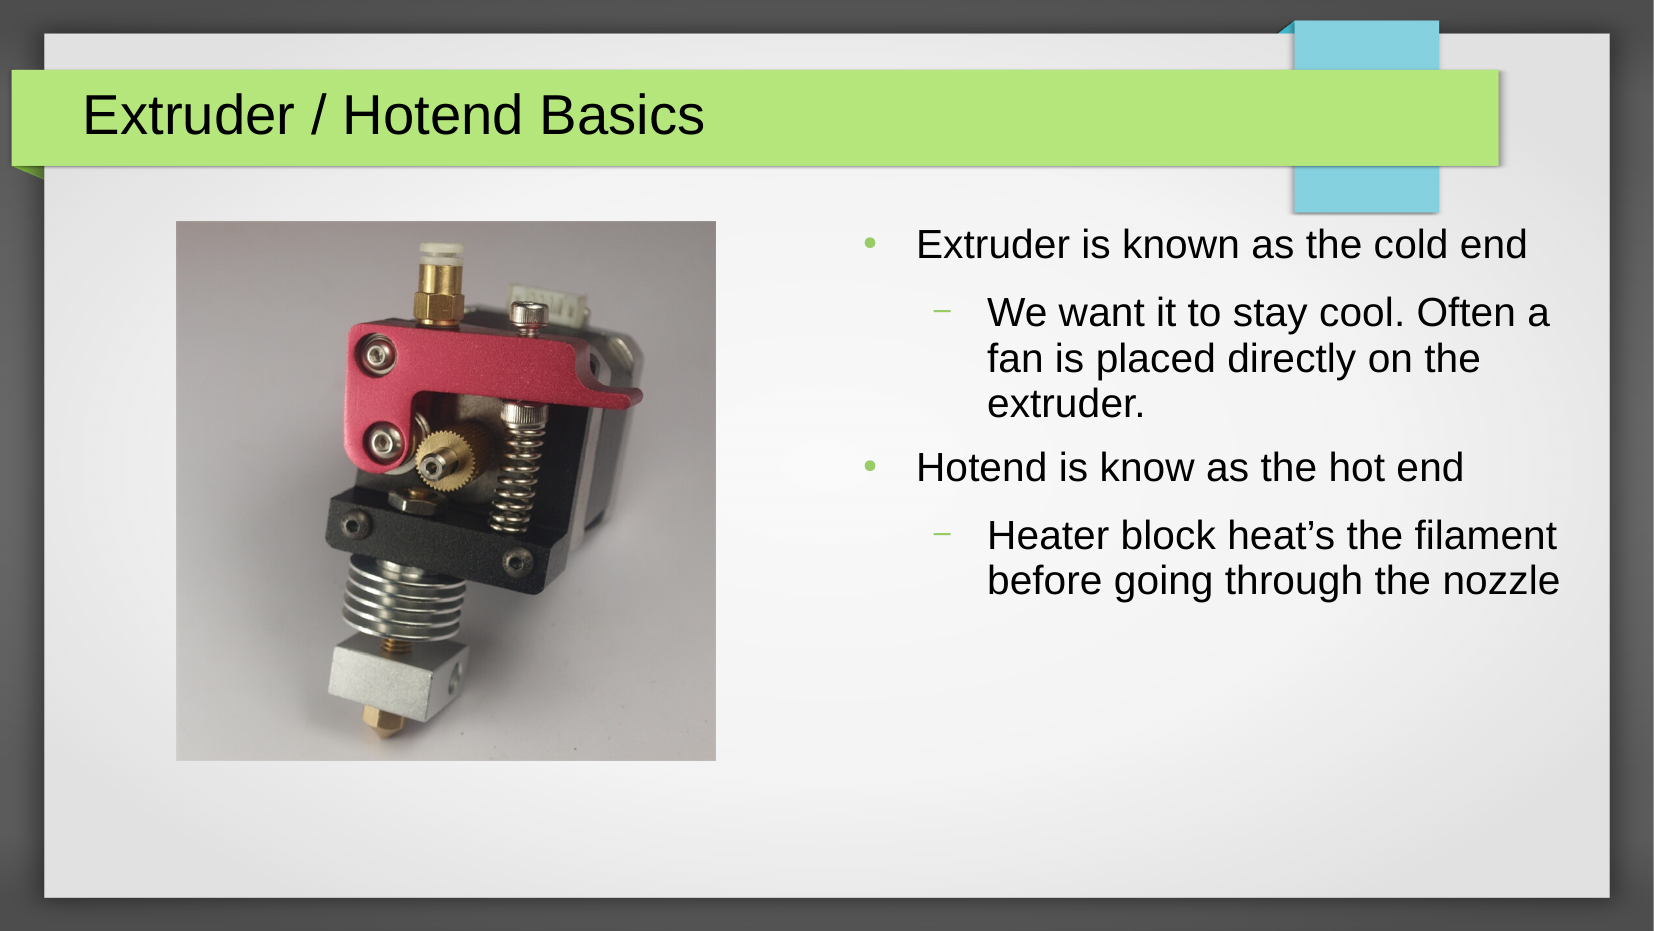

# Extruder / Hotend Basics
Extruder is known as the cold end
We want it to stay cool. Often a fan is placed directly on the extruder.
Hotend is know as the hot end
Heater block heat’s the filament before going through the nozzle